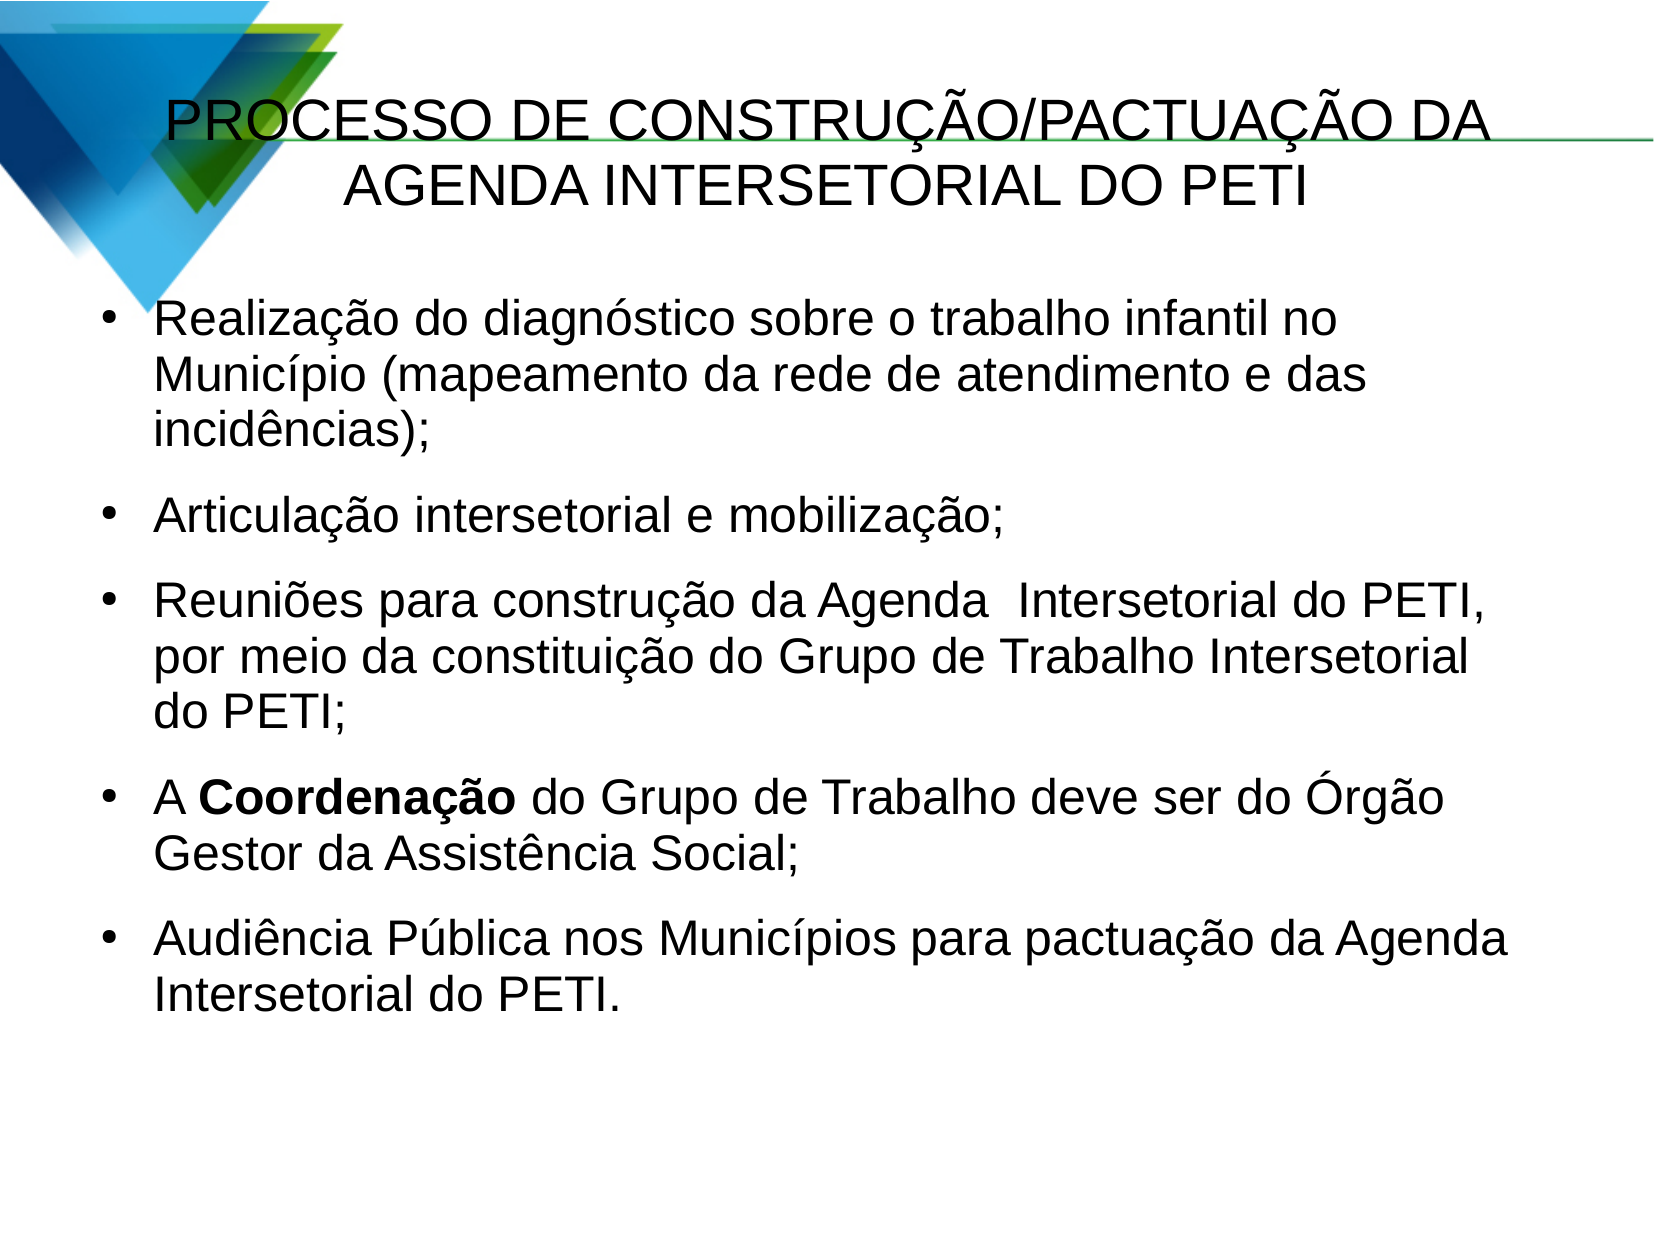

# PROCESSO DE CONSTRUÇÃO/PACTUAÇÃO DA AGENDA INTERSETORIAL DO PETI
Realização do diagnóstico sobre o trabalho infantil no Município (mapeamento da rede de atendimento e das incidências);
Articulação intersetorial e mobilização;
Reuniões para construção da Agenda Intersetorial do PETI, por meio da constituição do Grupo de Trabalho Intersetorial do PETI;
A Coordenação do Grupo de Trabalho deve ser do Órgão Gestor da Assistência Social;
Audiência Pública nos Municípios para pactuação da Agenda Intersetorial do PETI.